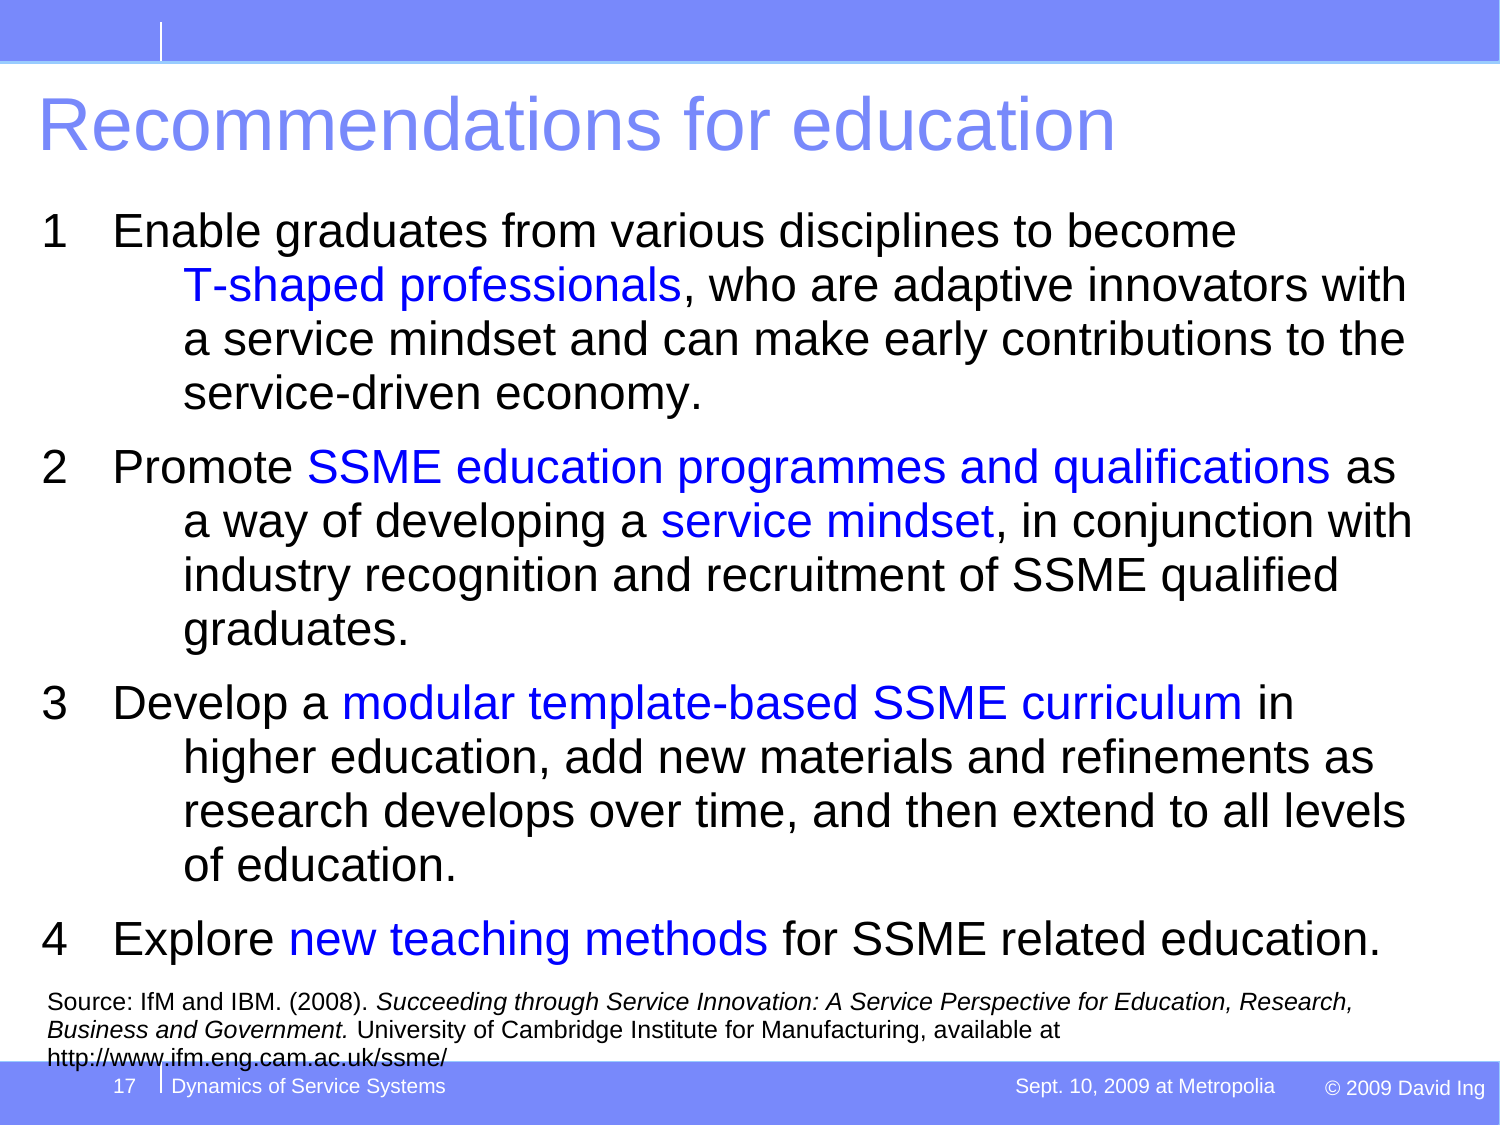

# Recommendations for education
Enable graduates from various disciplines to become
T-shaped professionals, who are adaptive innovators with a service mindset and can make early contributions to the service-driven economy.
Promote SSME education programmes and qualifications as a way of developing a service mindset, in conjunction with industry recognition and recruitment of SSME qualified graduates.
Develop a modular template-based SSME curriculum in higher education, add new materials and refinements as research develops over time, and then extend to all levels of education.
Explore new teaching methods for SSME related education.
Source: IfM and IBM. (2008). Succeeding through Service Innovation: A Service Perspective for Education, Research, Business and Government. University of Cambridge Institute for Manufacturing, available at http://www.ifm.eng.cam.ac.uk/ssme/
17
Dynamics of Service Systems
Sept. 10, 2009 at Metropolia